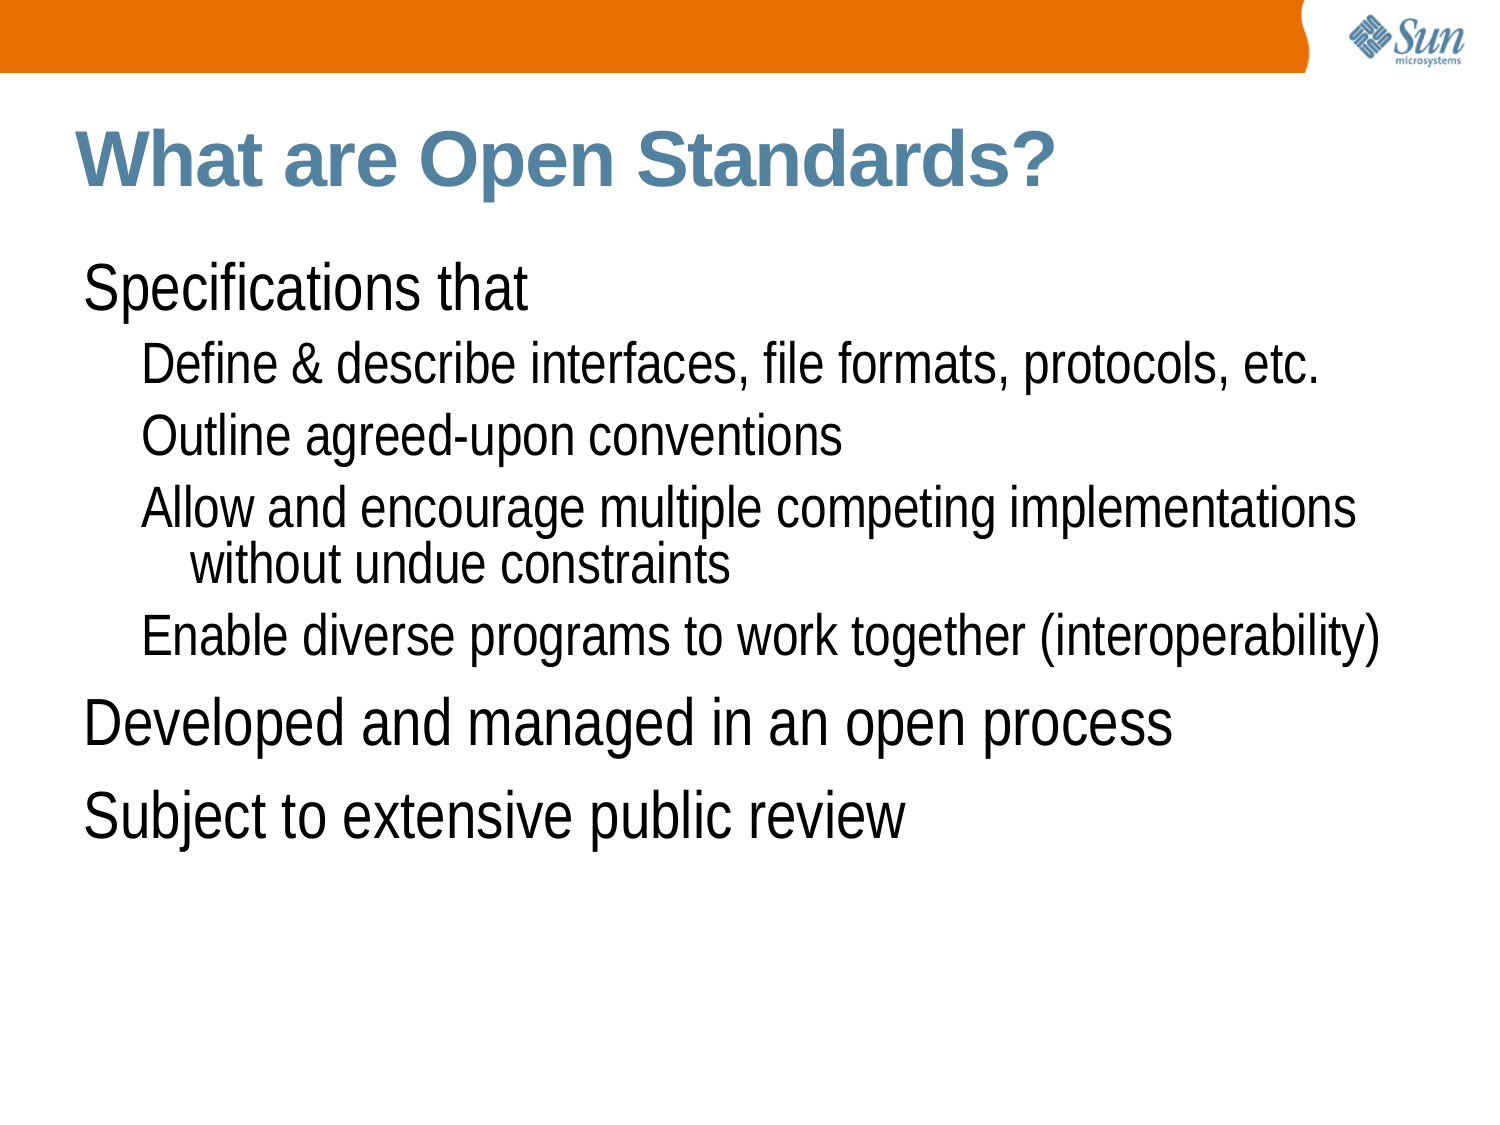

# What are Open Standards?
Specifications that
Define & describe interfaces, file formats, protocols, etc.
Outline agreed-upon conventions
Allow and encourage multiple competing implementations without undue constraints
Enable diverse programs to work together (interoperability)
Developed and managed in an open process
Subject to extensive public review